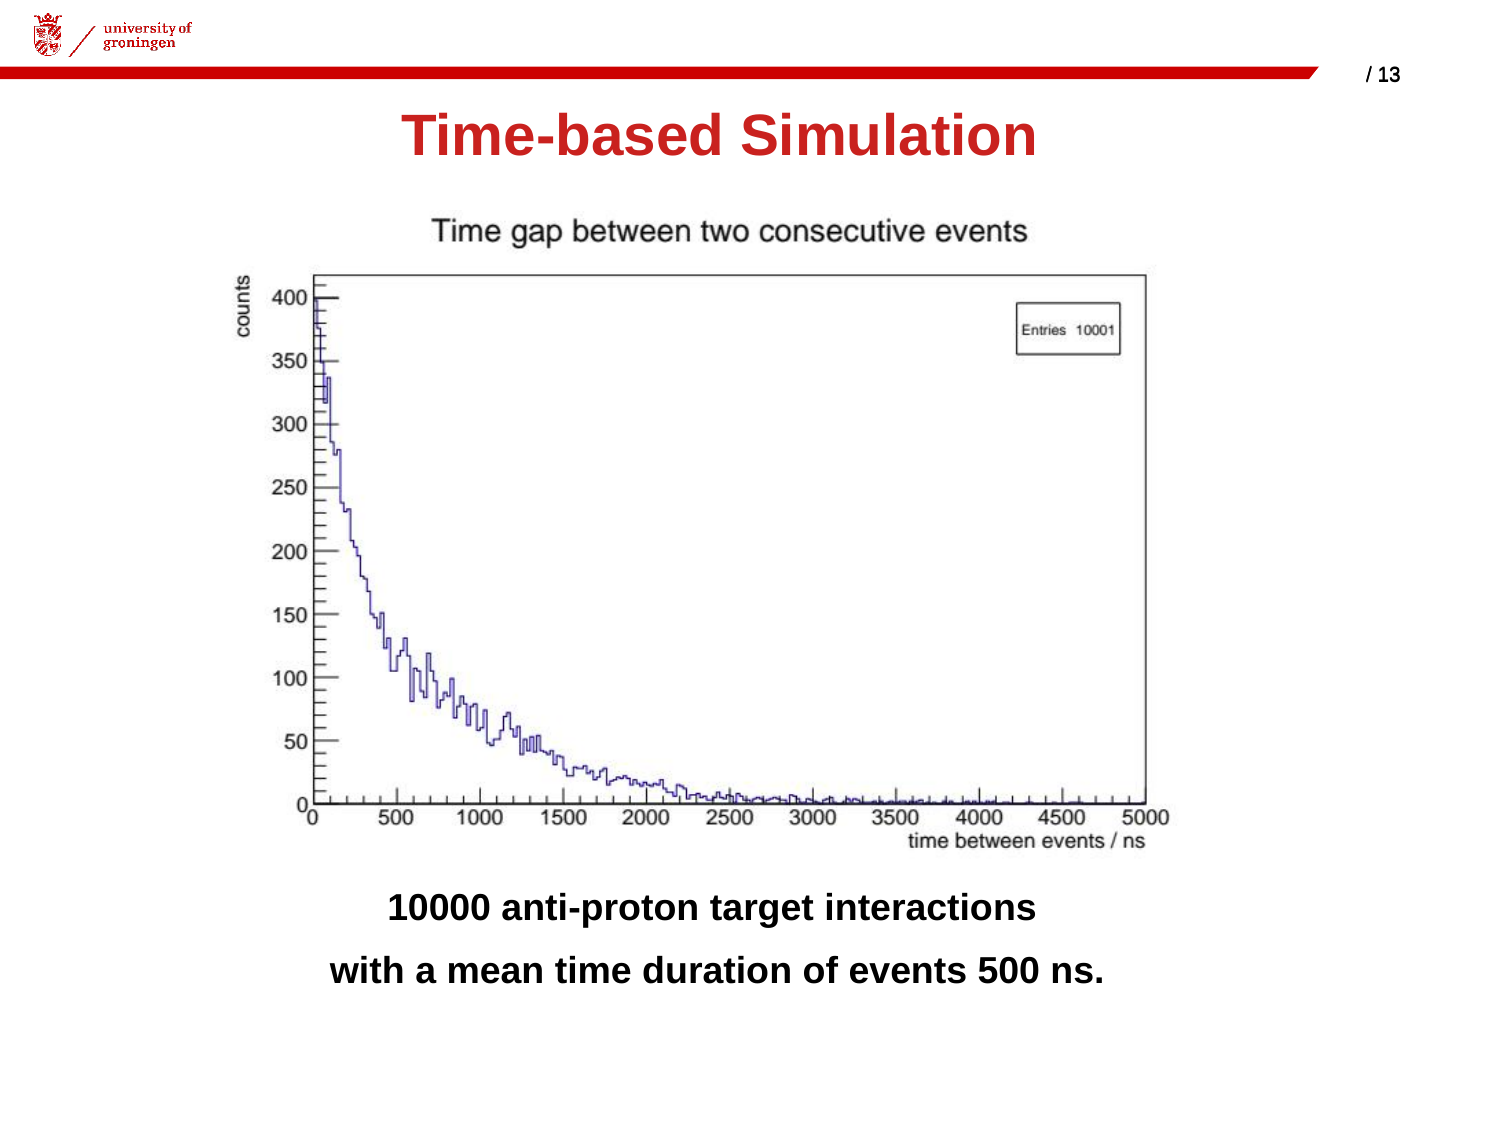

Time-based Simulation
10000 anti-proton target interactions
with a mean time duration of events 500 ns.